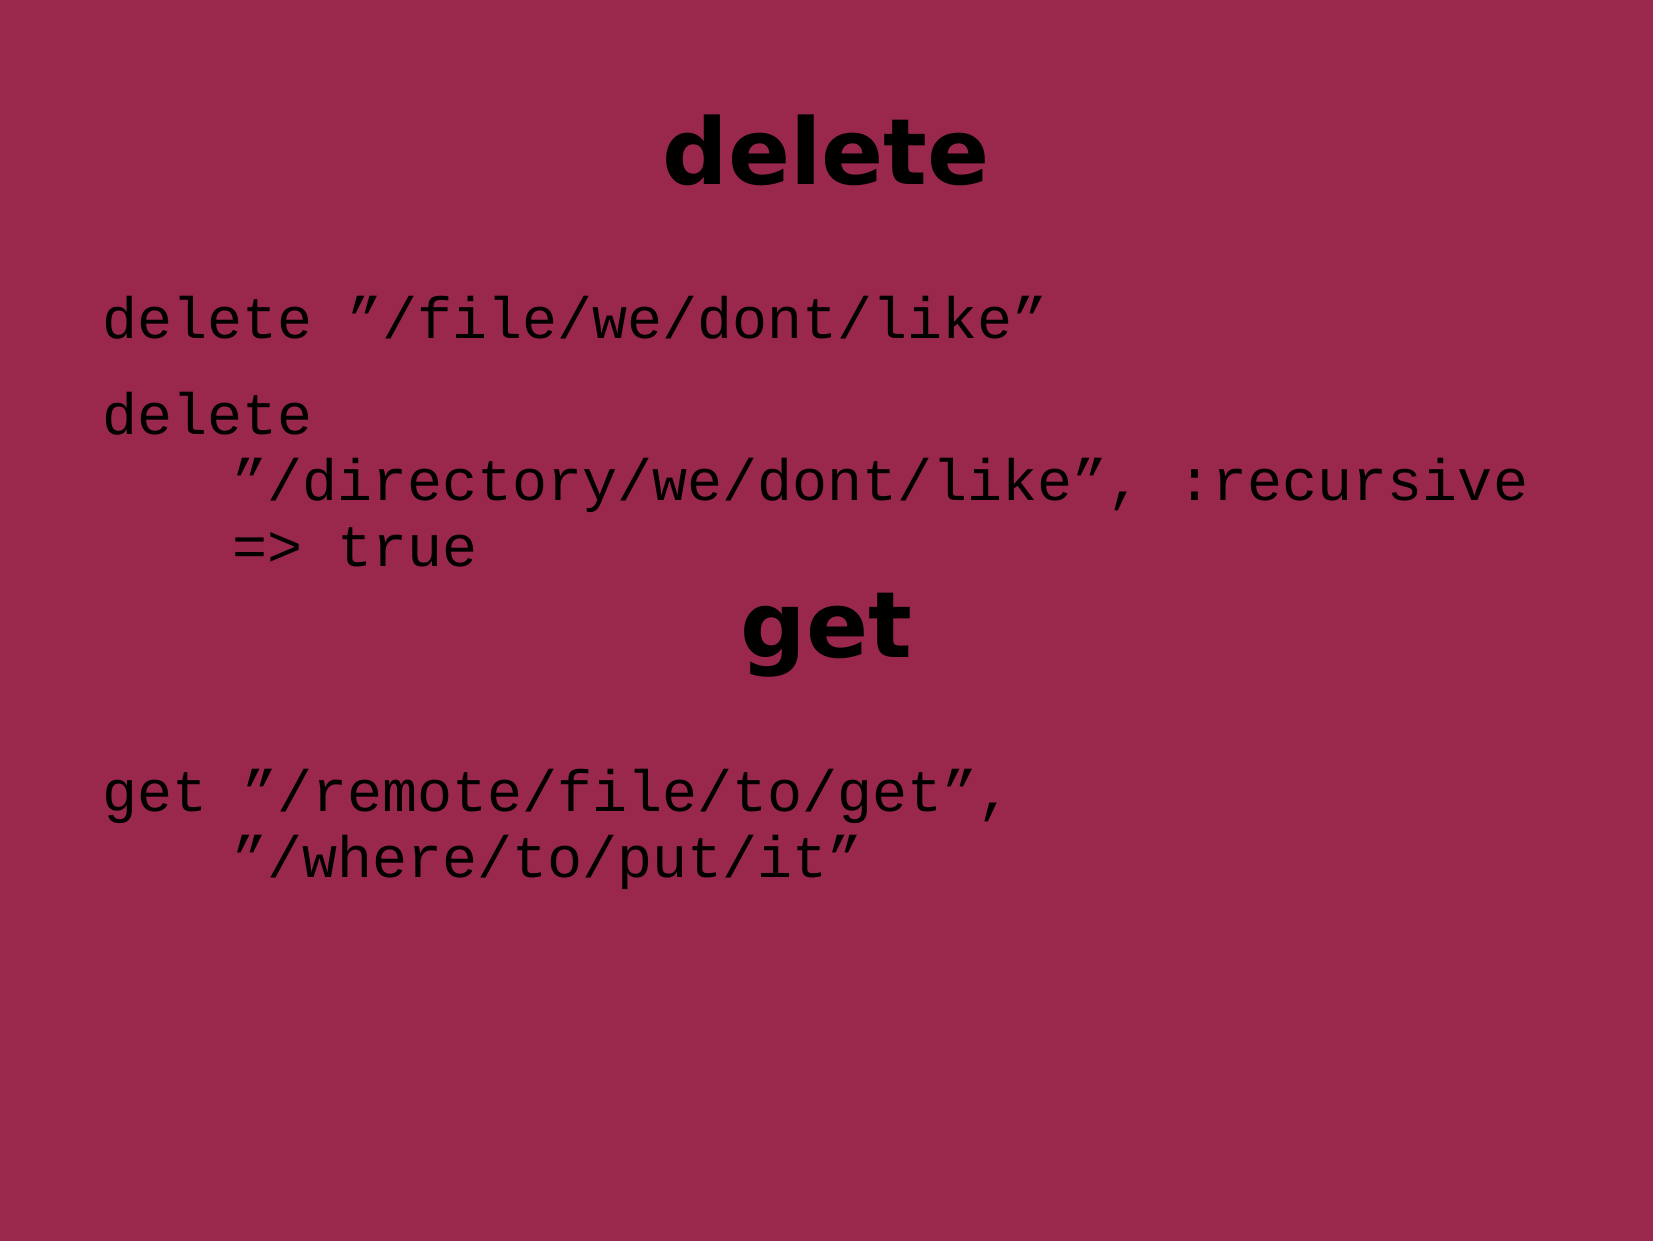

# delete
delete ”/file/we/dont/like”
delete ”/directory/we/dont/like”, :recursive => true
get
get ”/remote/file/to/get”, ”/where/to/put/it”